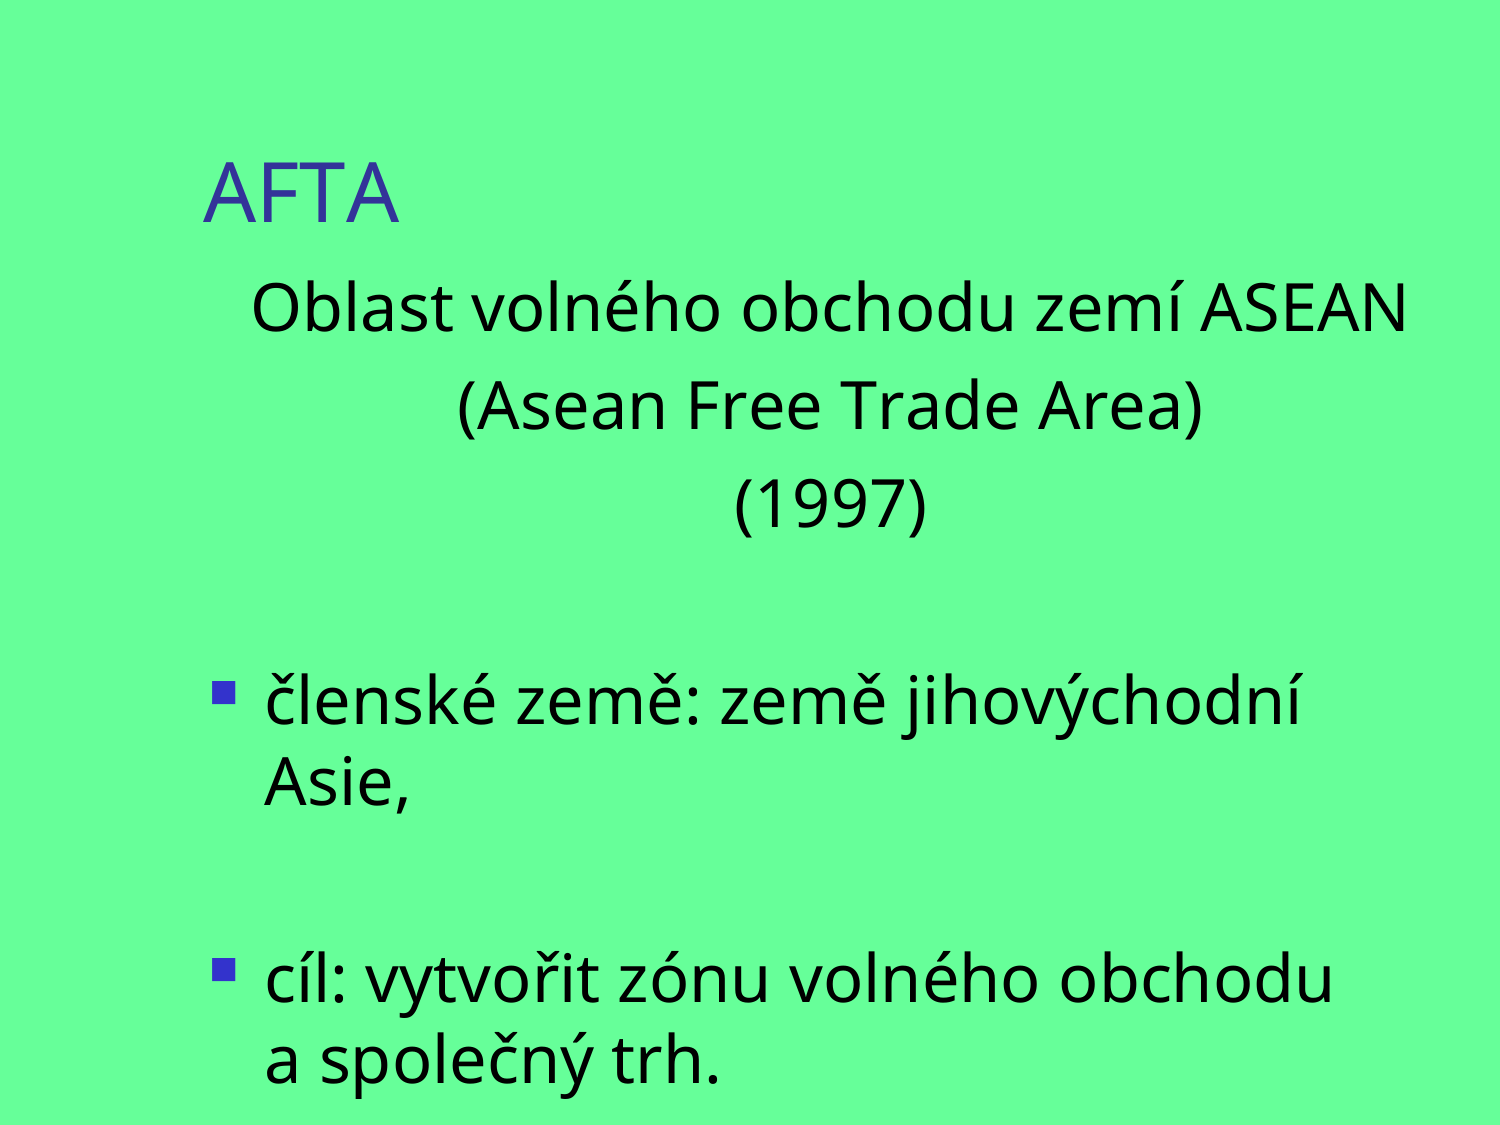

# AFTA
Oblast volného obchodu zemí ASEAN
(Asean Free Trade Area)
(1997)
členské země: země jihovýchodní Asie,
cíl: vytvořit zónu volného obchodu
a společný trh.